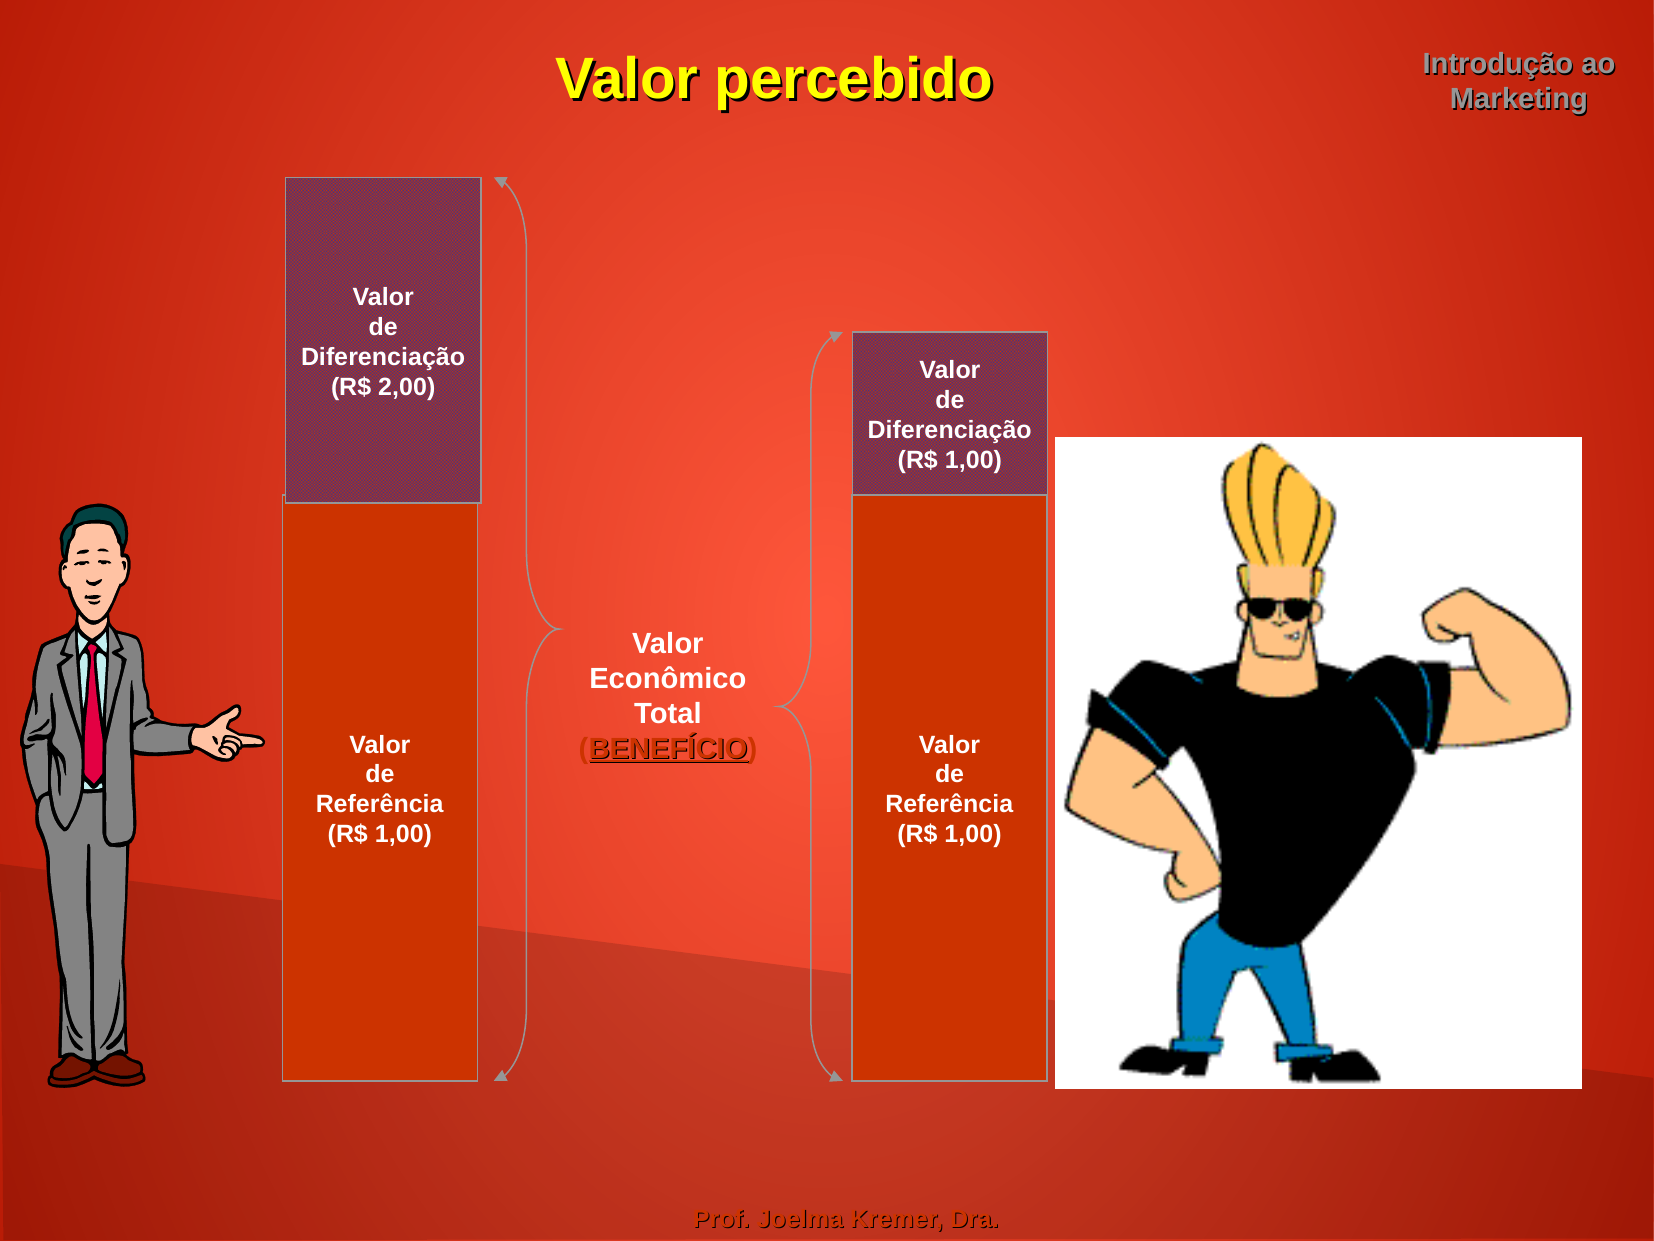

# Introdução ao Marketing
Valor percebido
Valor
de
Diferenciação
(R$ 2,00)
Valor
de
Diferenciação
(R$ 1,00)
Valor
de
Referência
(R$ 1,00)
Valor
de
Referência
(R$ 1,00)
Valor
Econômico
Total
(BENEFÍCIO)
Prof. Joelma Kremer, Dra.